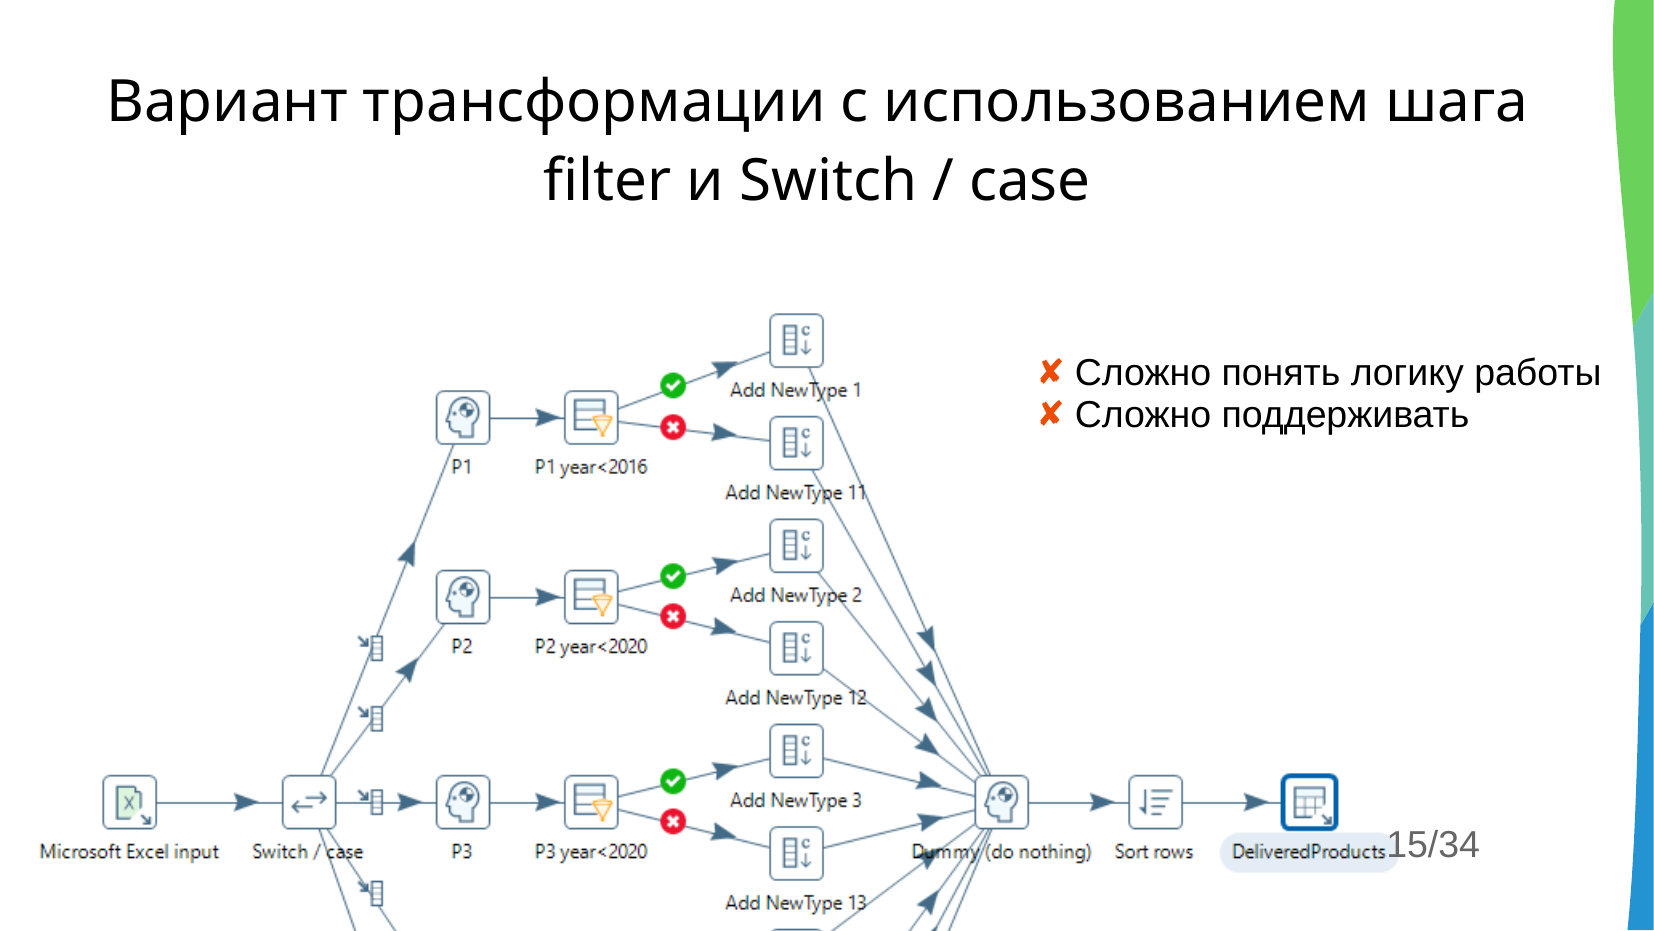

# Вариант трансформации с использованием шага filter и Switch / case
Сложно понять логику работы
Сложно поддерживать